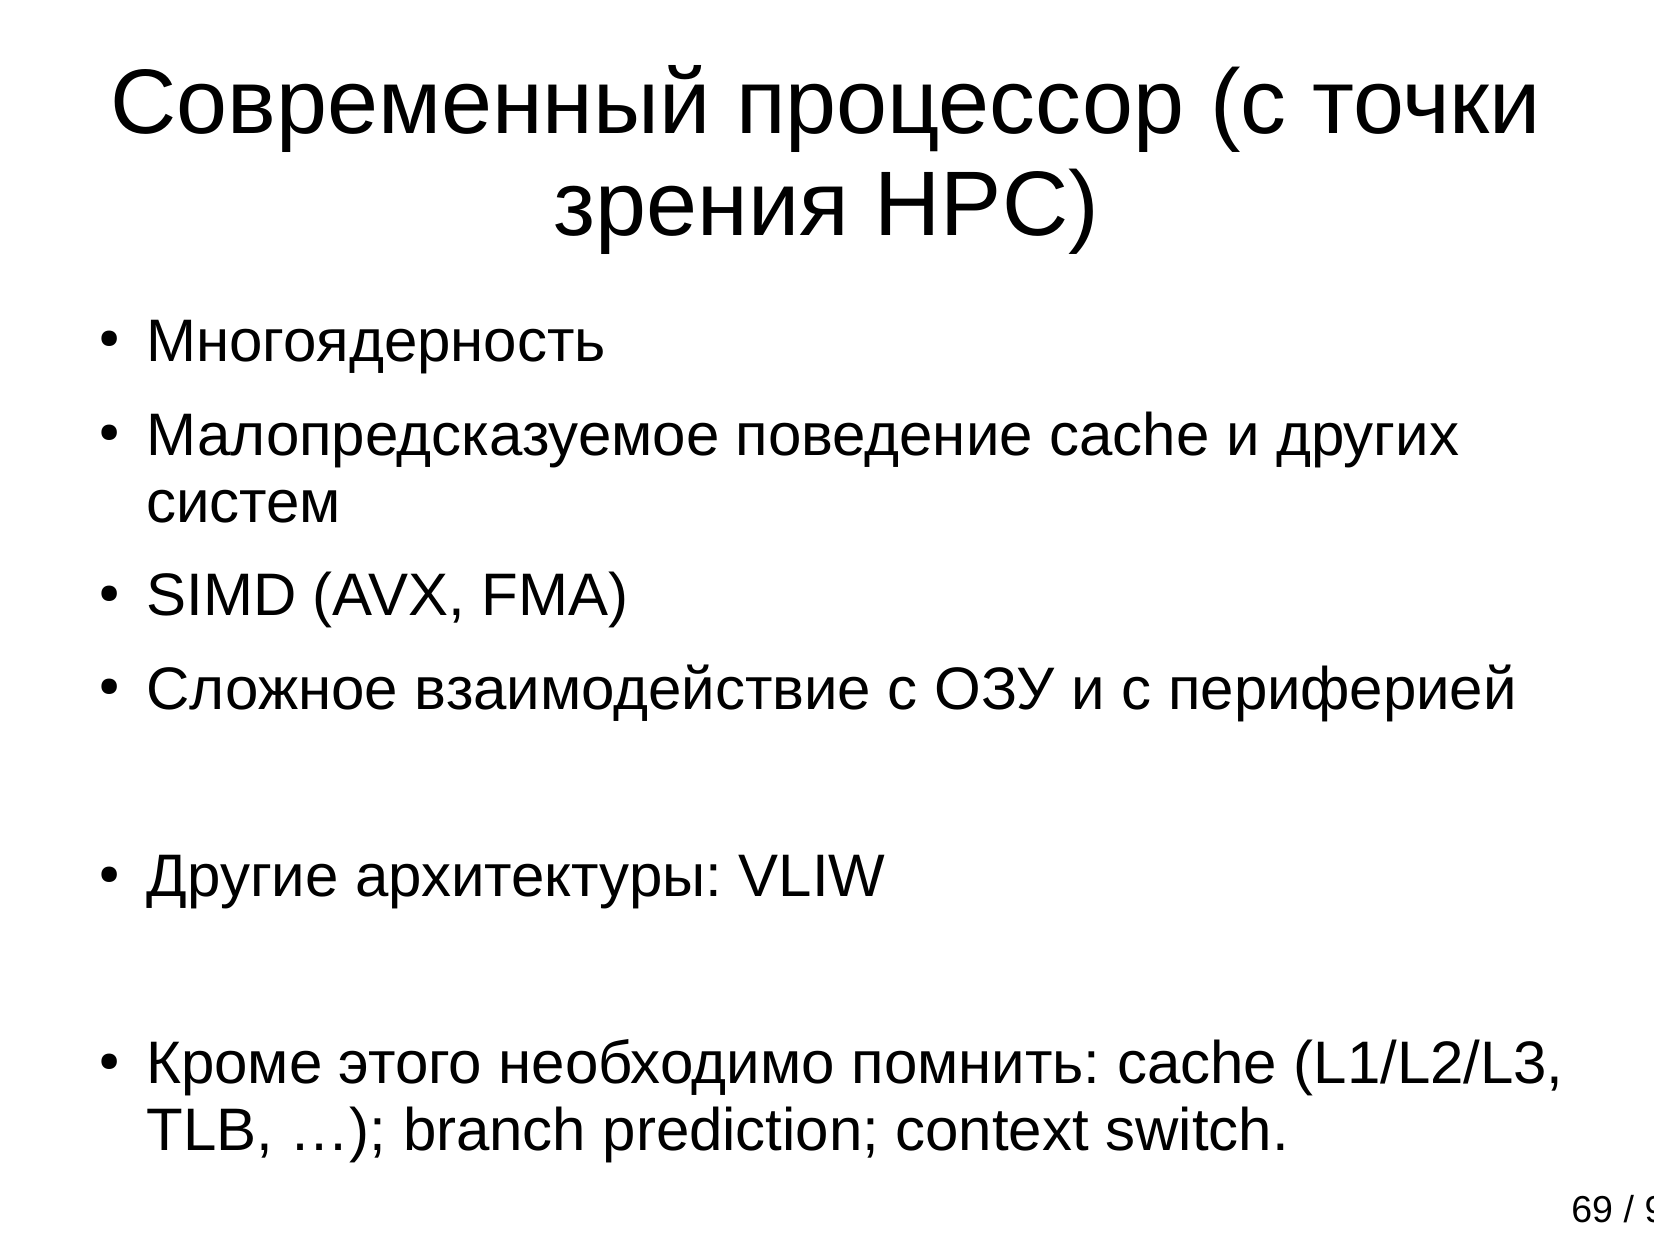

# Современный процессор (с точки зрения HPC)
Многоядерность
Малопредсказуемое поведение cache и других систем
SIMD (AVX, FMA)
Сложное взаимодействие с ОЗУ и с периферией
Другие архитектуры: VLIW
Кроме этого необходимо помнить: сache (L1/L2/L3, TLB, …); branch prediction; context switch.